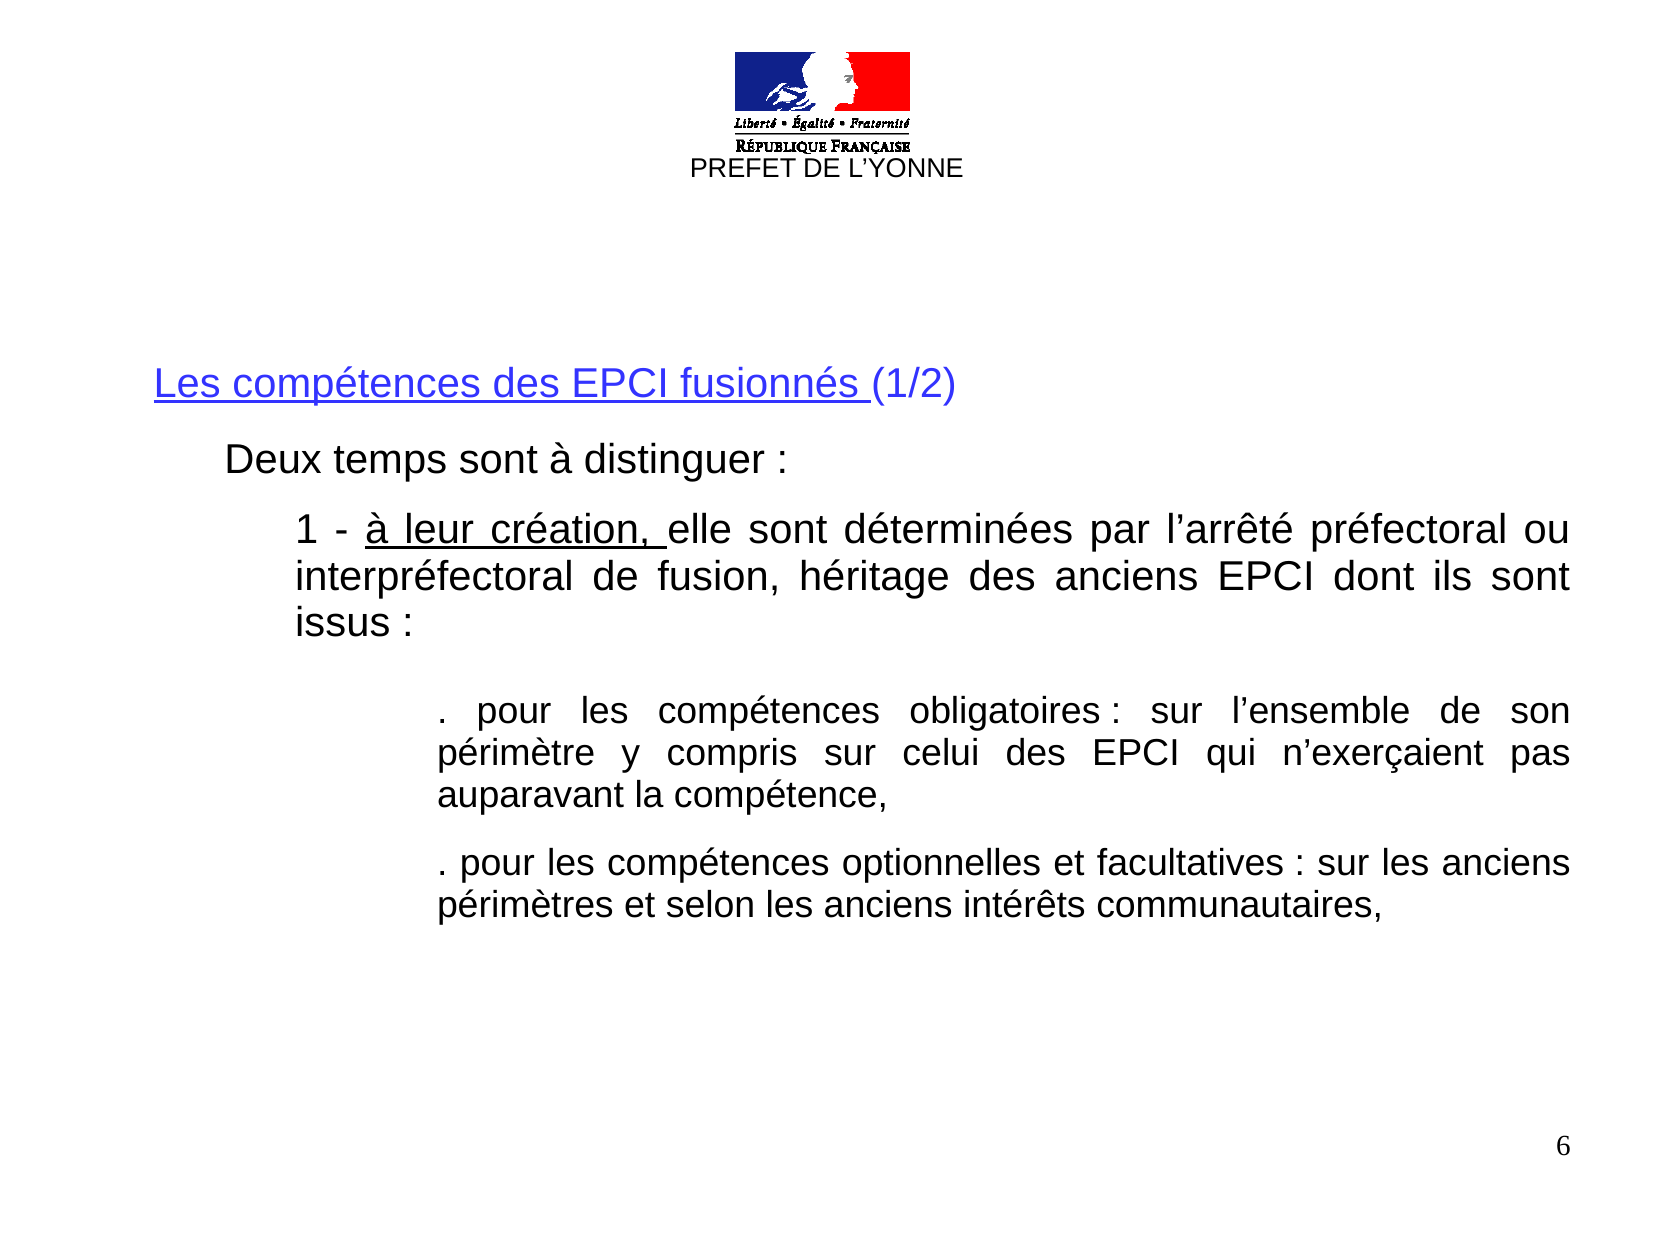

# PREFET DE L’YONNE
Les compétences des EPCI fusionnés (1/2)
Deux temps sont à distinguer :
1 - à leur création, elle sont déterminées par l’arrêté préfectoral ou interpréfectoral de fusion, héritage des anciens EPCI dont ils sont issus :
. pour les compétences obligatoires : sur l’ensemble de son périmètre y compris sur celui des EPCI qui n’exerçaient pas auparavant la compétence,
. pour les compétences optionnelles et facultatives : sur les anciens périmètres et selon les anciens intérêts communautaires,
6